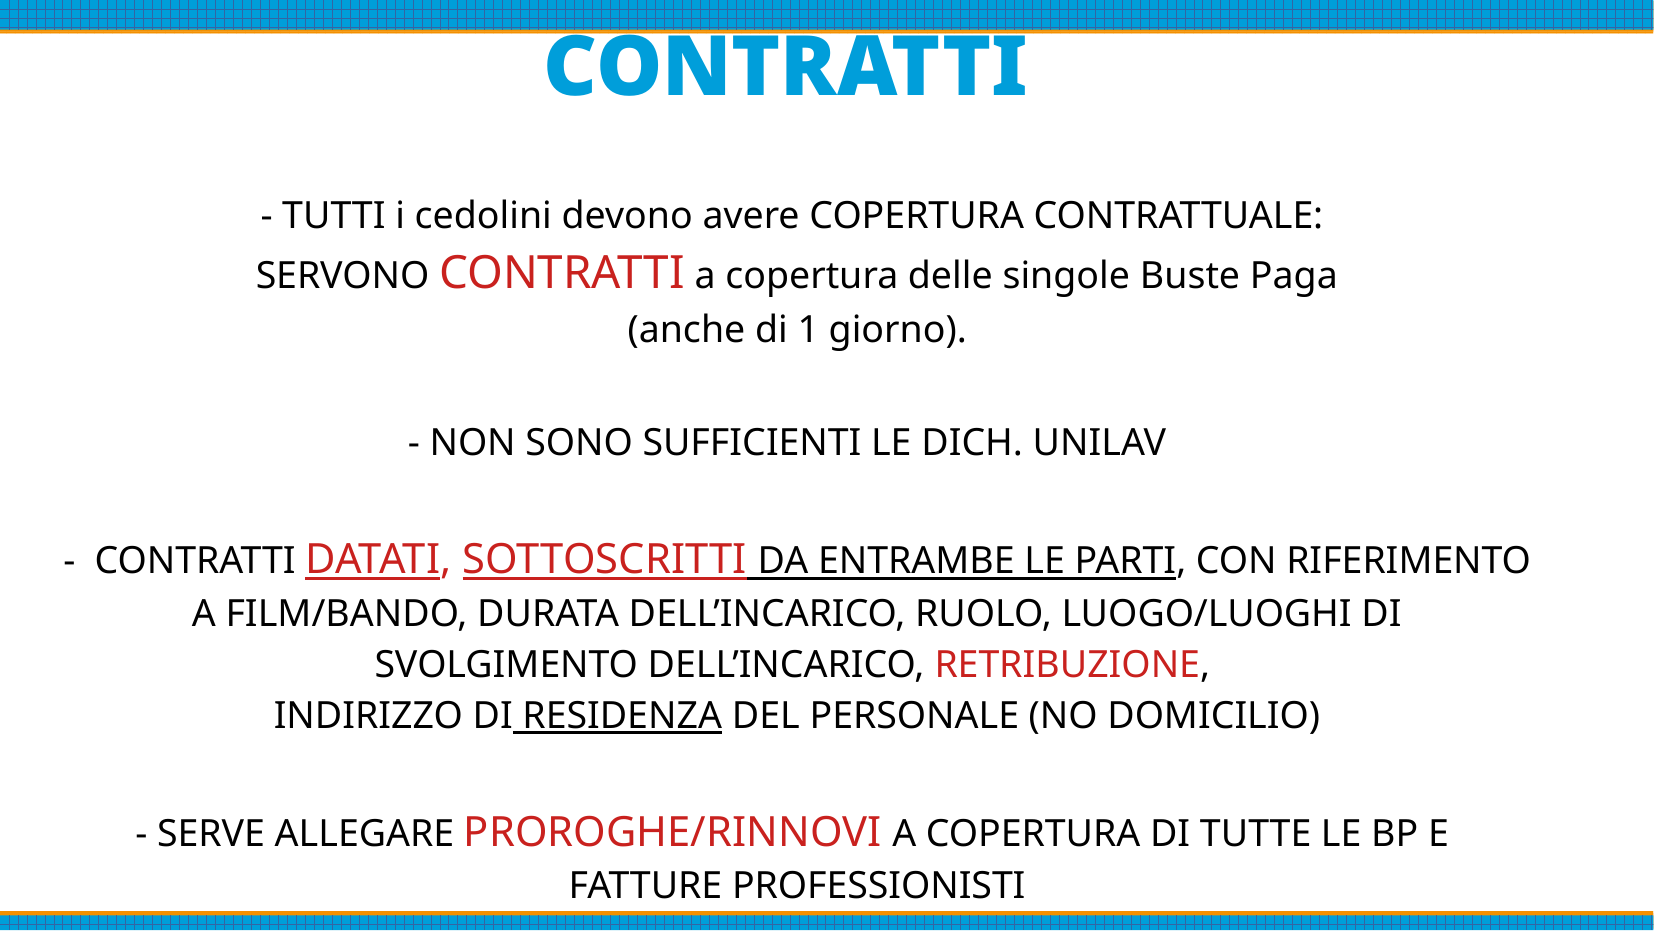

# CONTRATTI
- TUTTI i cedolini devono avere COPERTURA CONTRATTUALE:
SERVONO CONTRATTI a copertura delle singole Buste Paga
 (anche di 1 giorno).
- NON SONO SUFFICIENTI LE DICH. UNILAV
- CONTRATTI DATATI, SOTTOSCRITTI DA ENTRAMBE LE PARTI, CON RIFERIMENTO A FILM/BANDO, DURATA DELL’INCARICO, RUOLO, LUOGO/LUOGHI DI SVOLGIMENTO DELL’INCARICO, RETRIBUZIONE,
INDIRIZZO DI RESIDENZA DEL PERSONALE (NO DOMICILIO)
- SERVE ALLEGARE PROROGHE/RINNOVI A COPERTURA DI TUTTE LE BP E
FATTURE PROFESSIONISTI